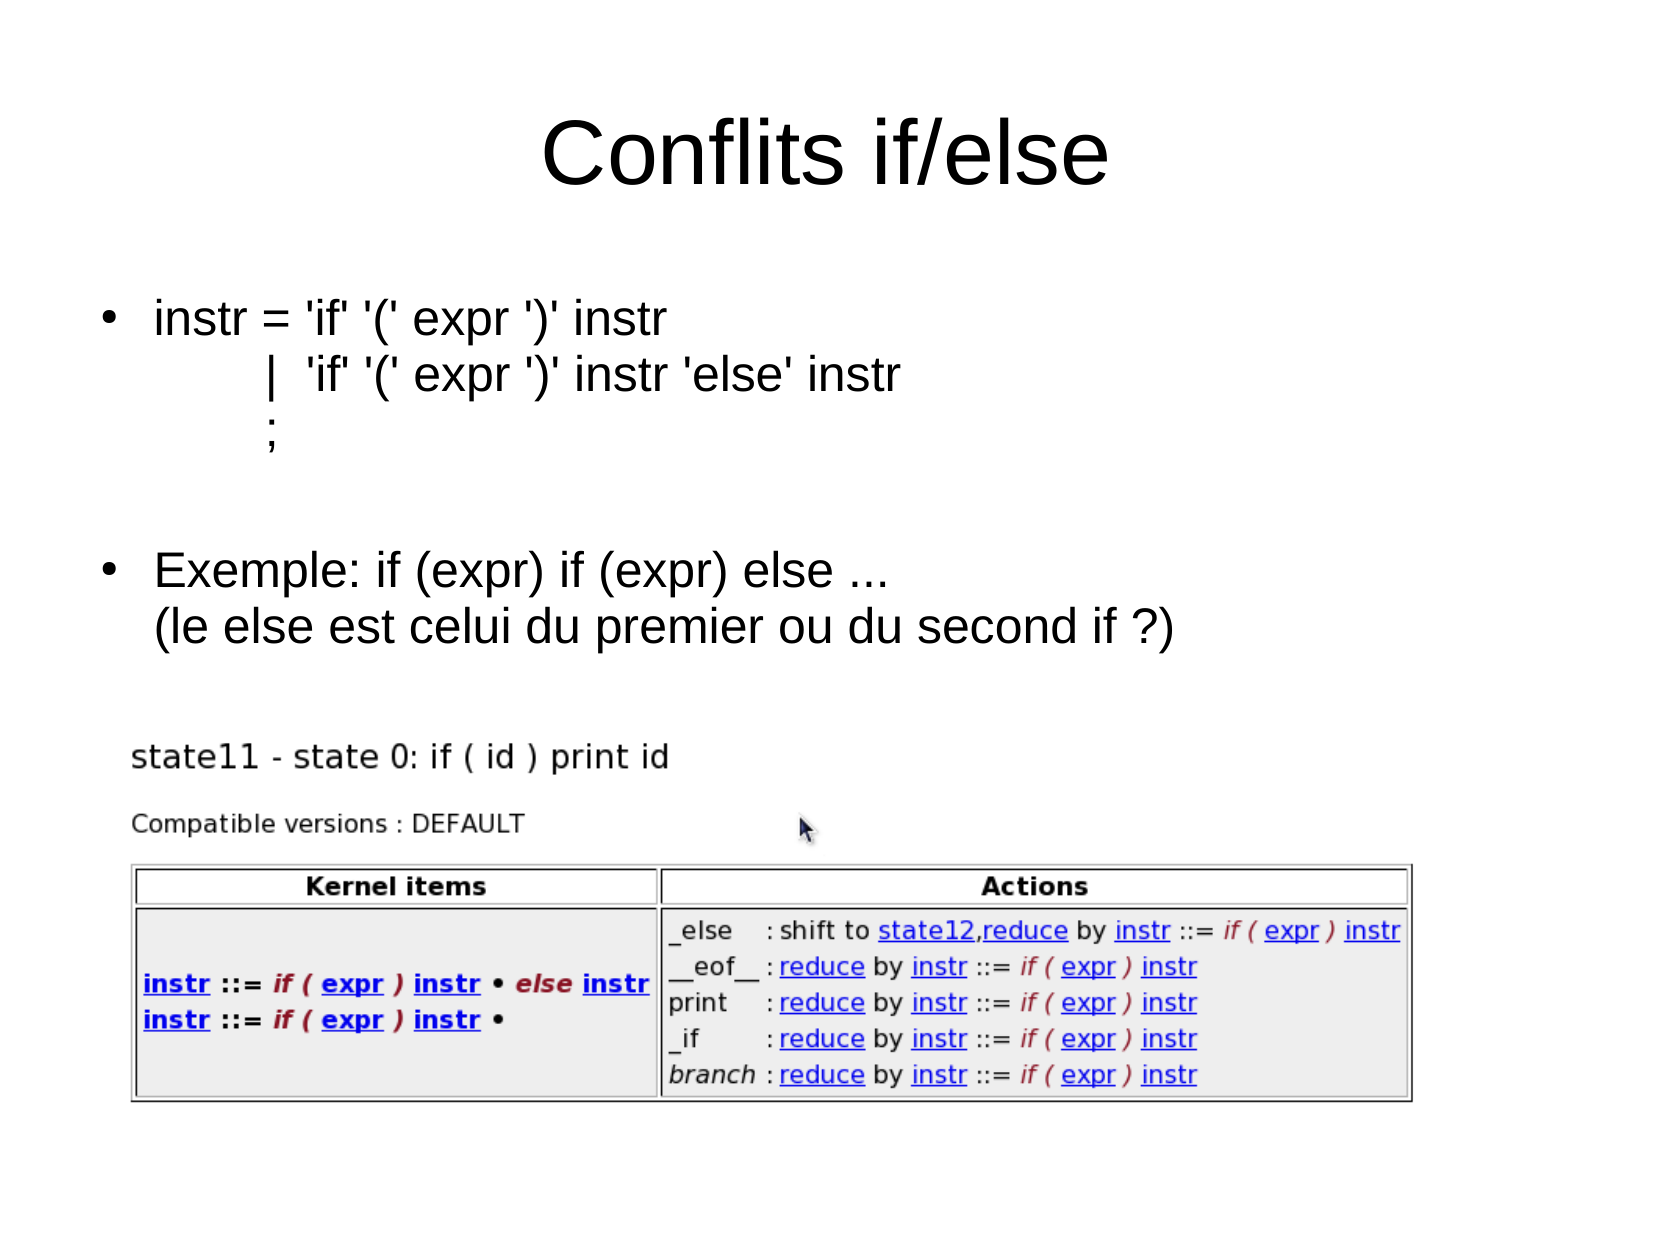

# Conflits if/else
instr = 'if' '(' expr ')' instr
 | 'if' '(' expr ')' instr 'else' instr
 ;
Exemple: if (expr) if (expr) else ...
(le else est celui du premier ou du second if ?)